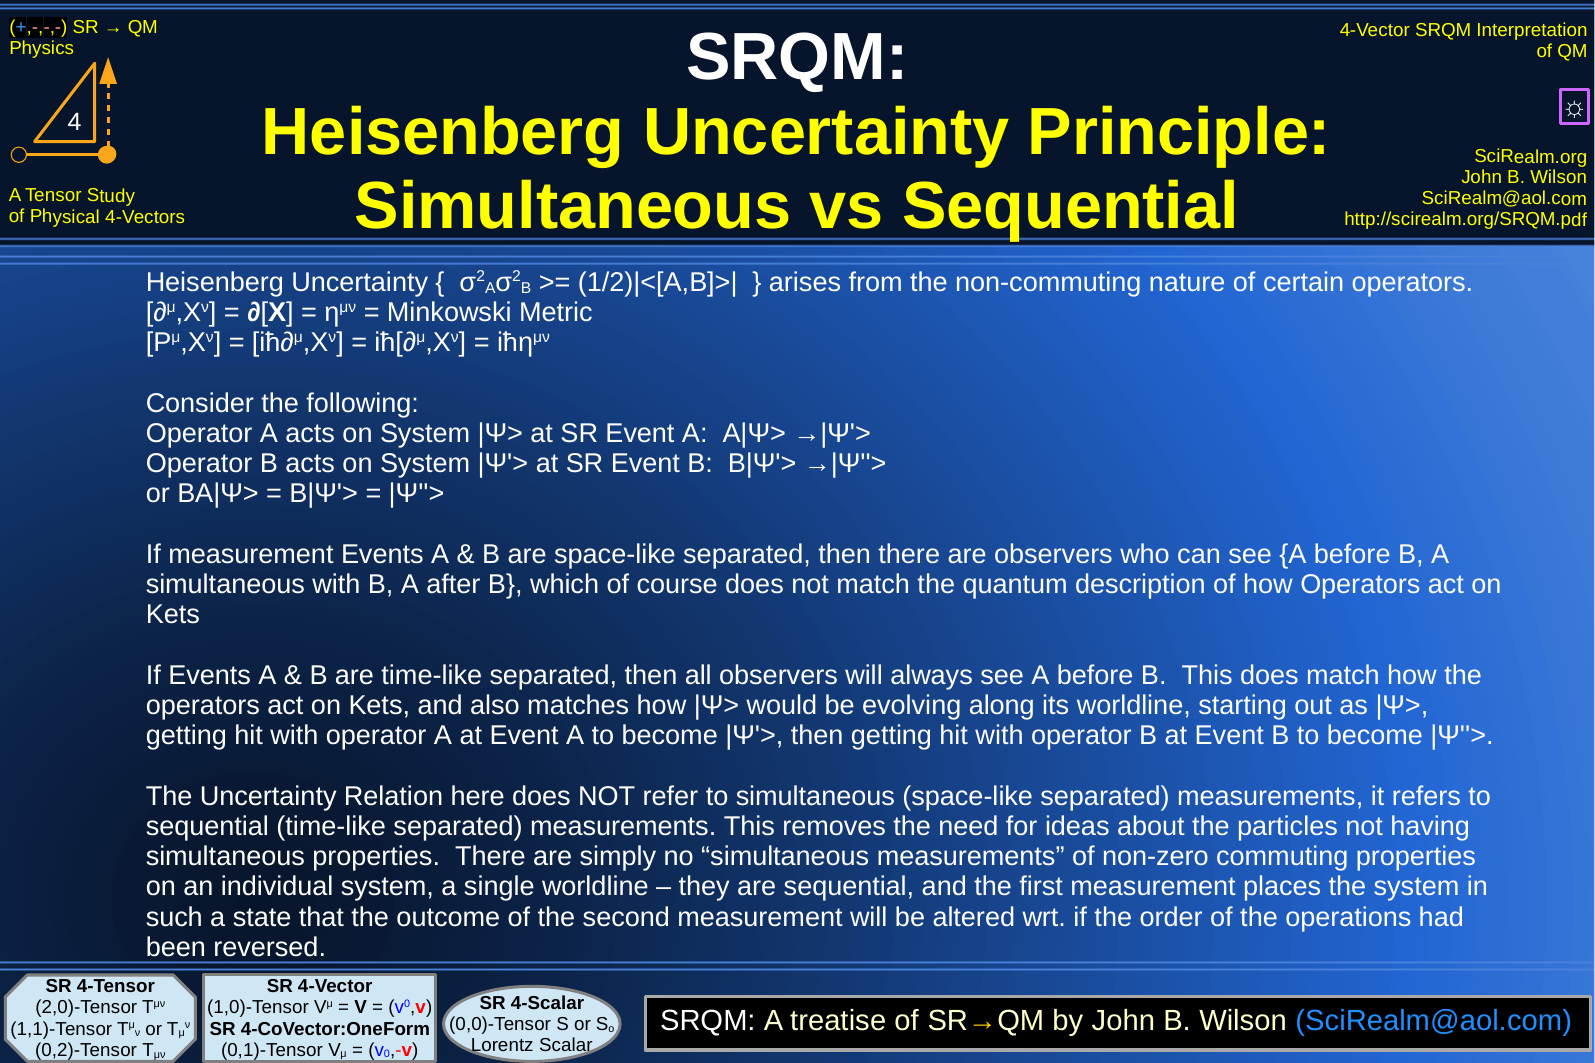

(+,-,-,-) SR → QM
Physics
A Tensor Study
of Physical 4-Vectors
4-Vector SRQM Interpretation
of QM
SciRealm.org
John B. Wilson
SciRealm@aol.com
http://scirealm.org/SRQM.pdf
# SRQM: Heisenberg Uncertainty Principle: Simultaneous vs Sequential
4
☼
Heisenberg Uncertainty { σ2Aσ2B >= (1/2)|<[A,B]>| } arises from the non-commuting nature of certain operators.
[∂μ,Xν] = ∂[X] = ημν = Minkowski Metric
[Pμ,Xν] = [iћ∂μ,Xν] = iћ[∂μ,Xν] = iћημν
Consider the following:
Operator A acts on System |Ψ> at SR Event A: A|Ψ> →|Ψ'>
Operator B acts on System |Ψ'> at SR Event B: B|Ψ'> →|Ψ''>
or BA|Ψ> = B|Ψ'> = |Ψ''>
If measurement Events A & B are space-like separated, then there are observers who can see {A before B, A simultaneous with B, A after B}, which of course does not match the quantum description of how Operators act on Kets
If Events A & B are time-like separated, then all observers will always see A before B. This does match how the operators act on Kets, and also matches how |Ψ> would be evolving along its worldline, starting out as |Ψ>, getting hit with operator A at Event A to become |Ψ'>, then getting hit with operator B at Event B to become |Ψ''>.
The Uncertainty Relation here does NOT refer to simultaneous (space-like separated) measurements, it refers to sequential (time-like separated) measurements. This removes the need for ideas about the particles not having simultaneous properties. There are simply no “simultaneous measurements” of non-zero commuting properties on an individual system, a single worldline – they are sequential, and the first measurement places the system in such a state that the outcome of the second measurement will be altered wrt. if the order of the operations had been reversed.
SR 4-Tensor
(2,0)-Tensor Tμν
(1,1)-Tensor Tμν or Tμν
(0,2)-Tensor Tμν
SR 4-Vector
(1,0)-Tensor Vμ = V = (v0,v)
SR 4-CoVector:OneForm
(0,1)-Tensor Vμ = (v0,-v)
SR 4-Scalar
(0,0)-Tensor S or So
Lorentz Scalar
SRQM: A treatise of SR→QM by John B. Wilson (SciRealm@aol.com)